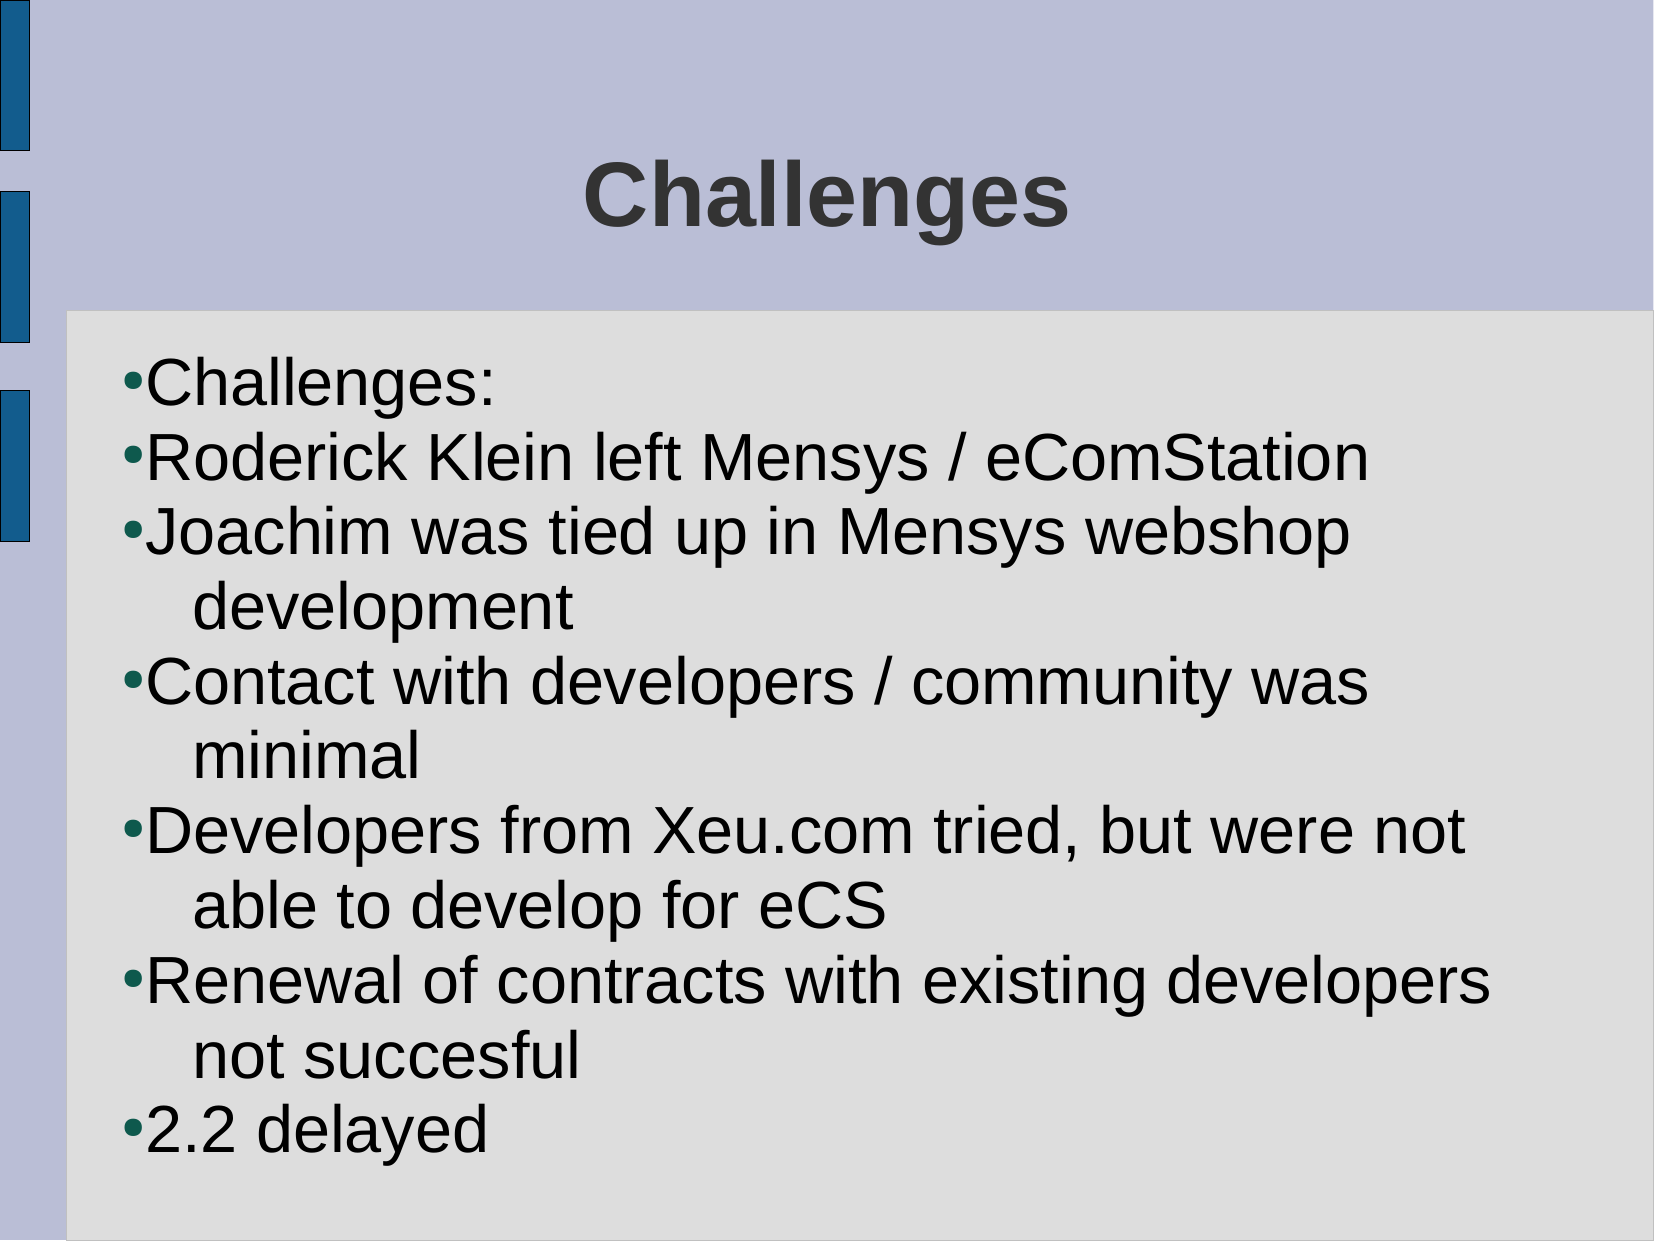

# Challenges
Challenges:
Roderick Klein left Mensys / eComStation
Joachim was tied up in Mensys webshop development
Contact with developers / community was minimal
Developers from Xeu.com tried, but were not able to develop for eCS
Renewal of contracts with existing developers not succesful
2.2 delayed